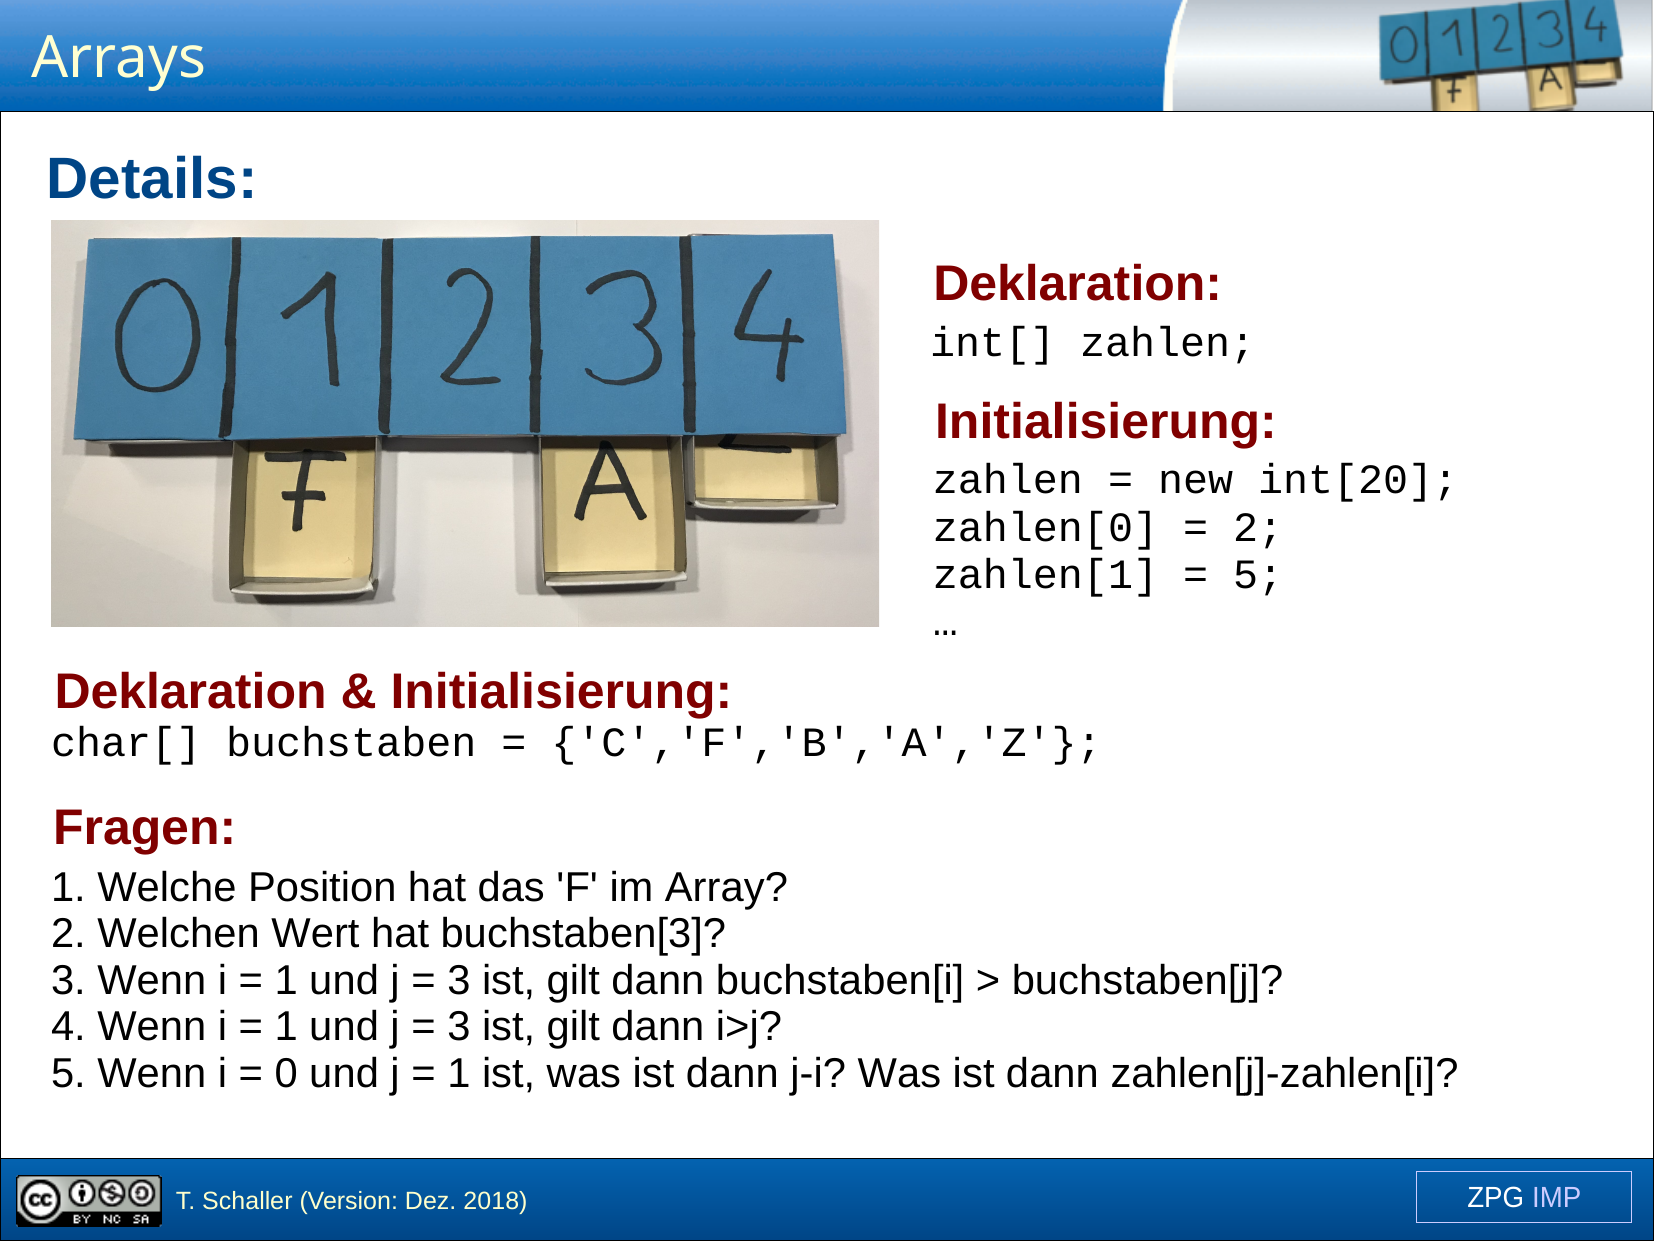

# Arrays
Details:
Deklaration:
int[] zahlen;
Initialisierung:
zahlen = new int[20];
zahlen[0] = 2;
zahlen[1] = 5;
…
Deklaration & Initialisierung:
char[] buchstaben = {'C','F','B','A','Z'};
Fragen:
1. Welche Position hat das 'F' im Array?
2. Welchen Wert hat buchstaben[3]?
3. Wenn i = 1 und j = 3 ist, gilt dann buchstaben[i] > buchstaben[j]?
4. Wenn i = 1 und j = 3 ist, gilt dann i>j?
5. Wenn i = 0 und j = 1 ist, was ist dann j-i? Was ist dann zahlen[j]-zahlen[i]?
4